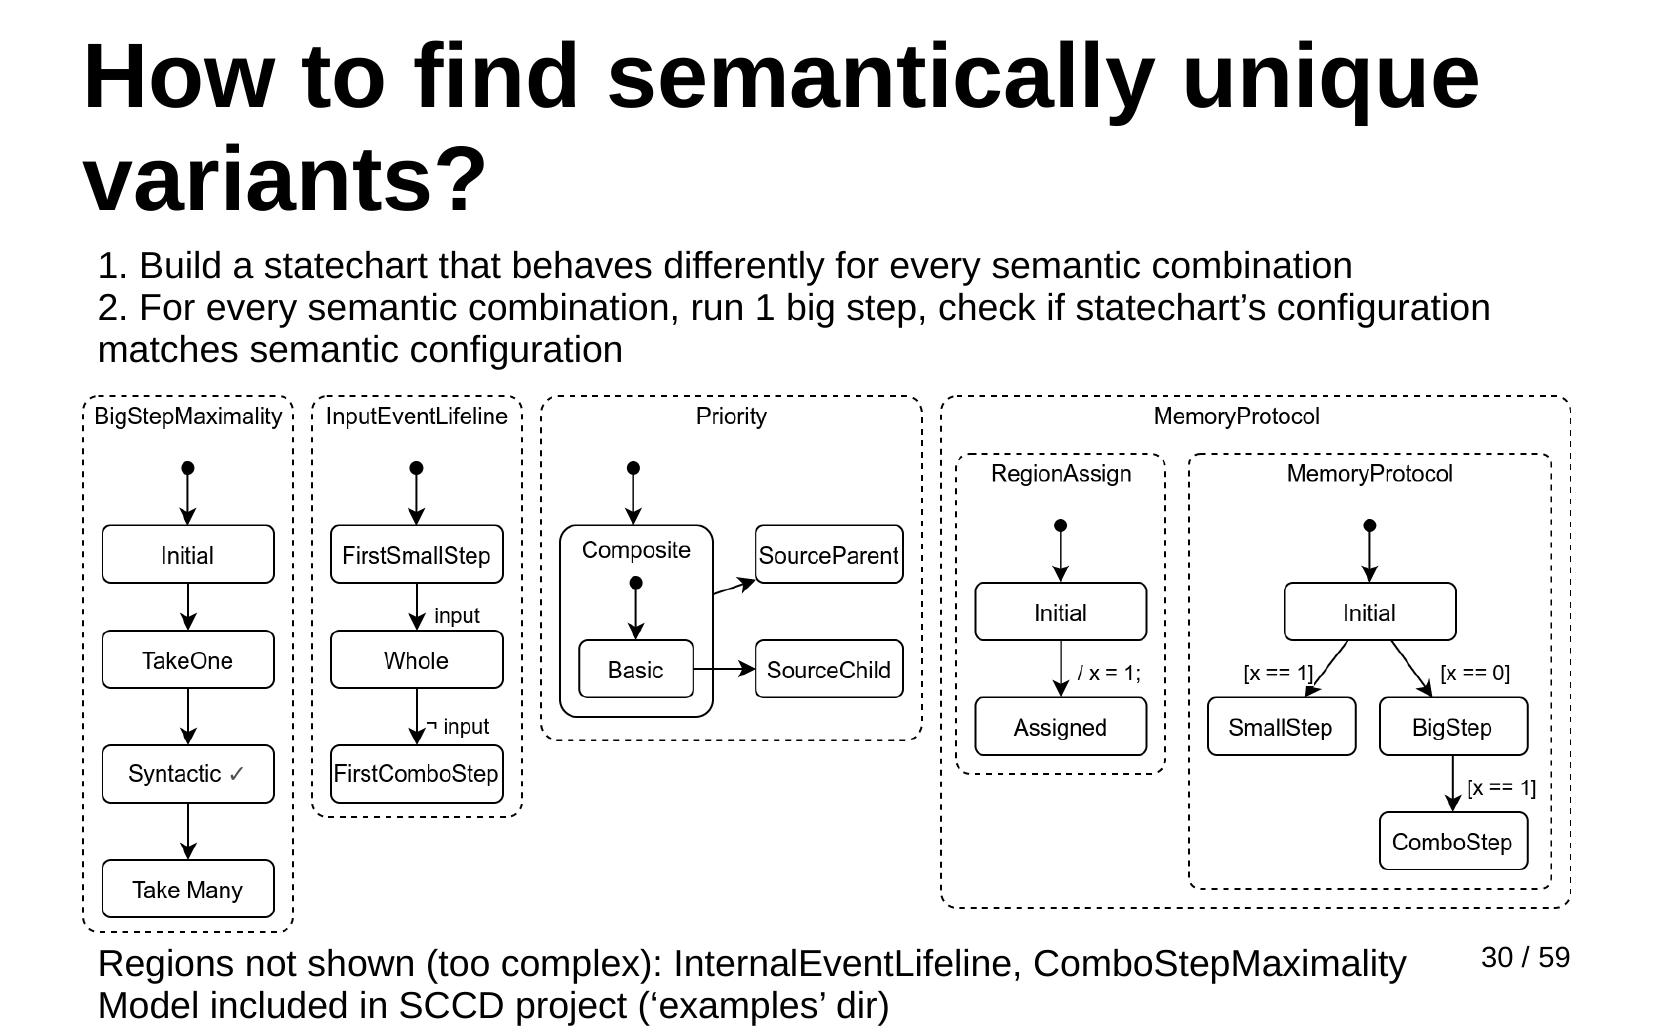

# How to find semantically unique variants?
1. Build a statechart that behaves differently for every semantic combination
2. For every semantic combination, run 1 big step, check if statechart’s configuration matches semantic configuration
Regions not shown (too complex): InternalEventLifeline, ComboStepMaximality
Model included in SCCD project (‘examples’ dir)
30